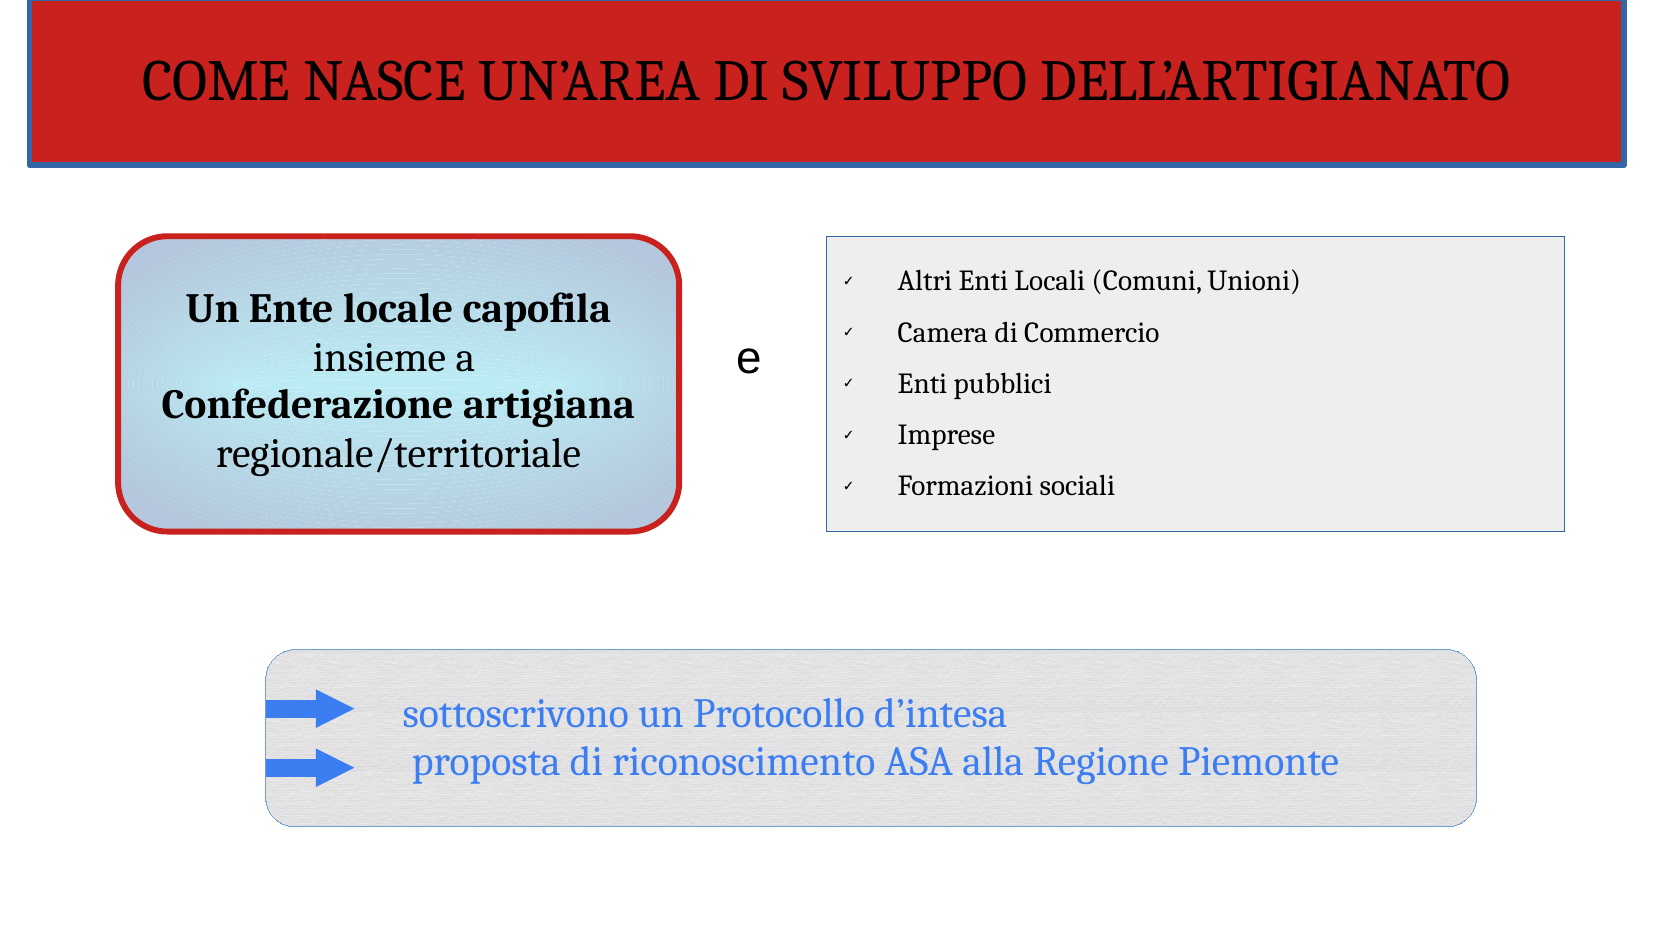

# COME NASCE UN’AREA DI SVILUPPO DELL’ARTIGIANATO
Un Ente locale capofila
insieme a
Confederazione artigiana regionale/territoriale
Altri Enti Locali (Comuni, Unioni)
Camera di Commercio
Enti pubblici
Imprese
Formazioni sociali
 e
sottoscrivono un Protocollo d’intesa
 proposta di riconoscimento ASA alla Regione Piemonte